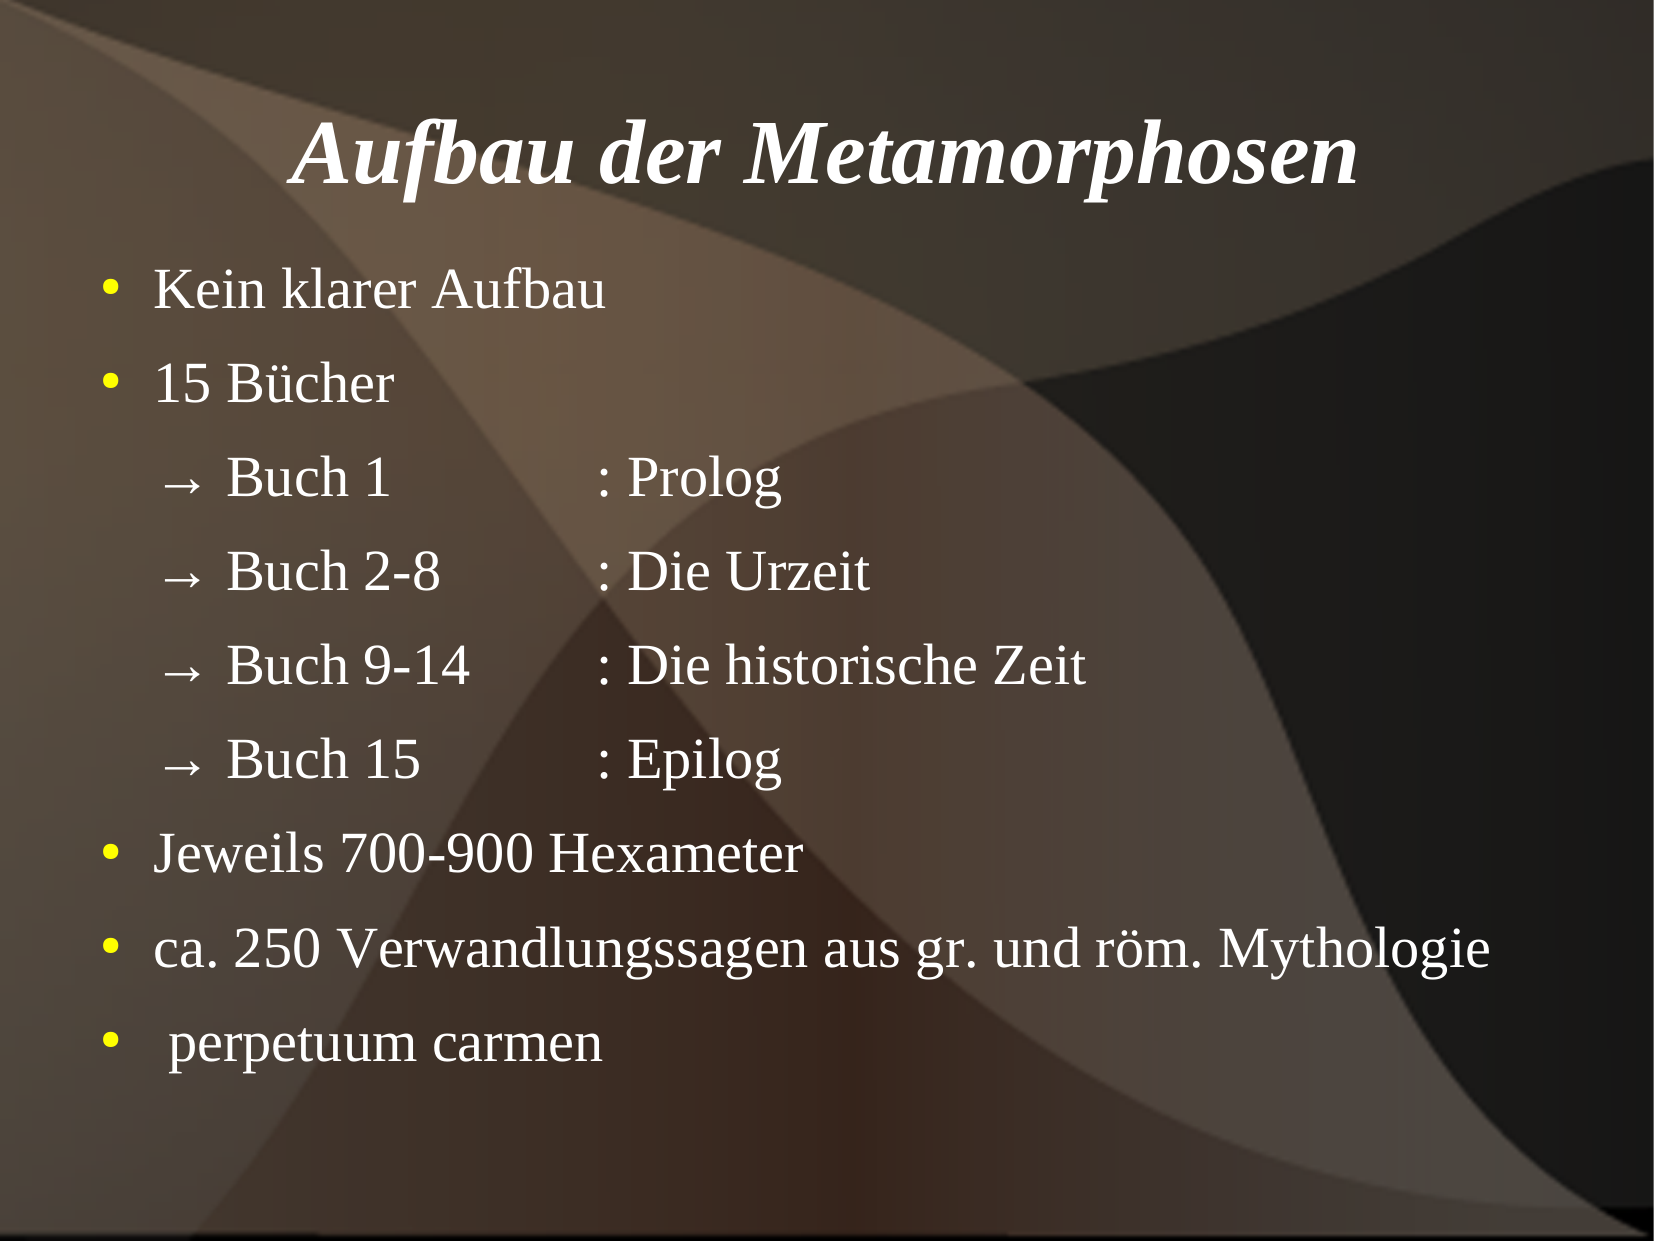

# Aufbau der Metamorphosen
Kein klarer Aufbau
15 Bücher
→ Buch 1			: Prolog
→ Buch 2-8			: Die Urzeit
→ Buch 9-14		: Die historische Zeit
→ Buch 15			: Epilog
Jeweils 700-900 Hexameter
ca. 250 Verwandlungssagen aus gr. und röm. Mythologie
 perpetuum carmen